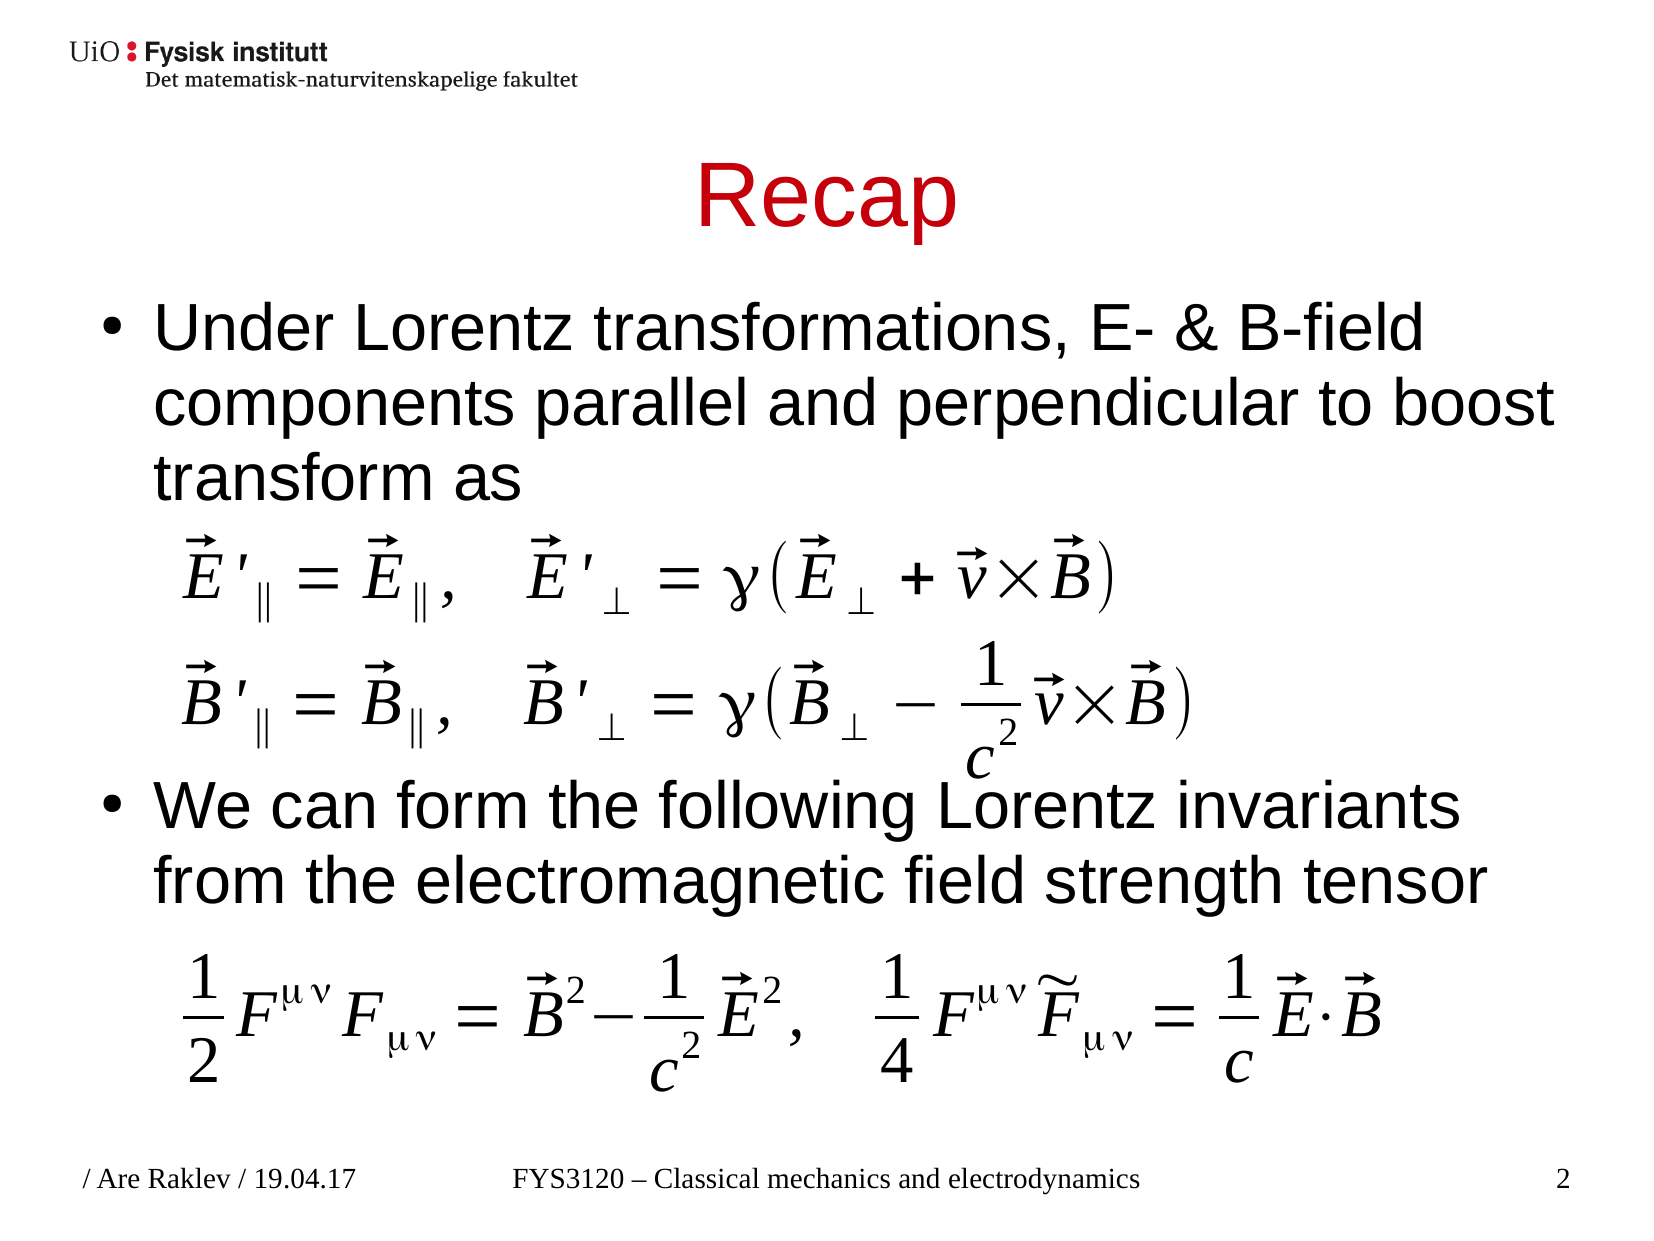

# Recap
Under Lorentz transformations, E- & B-field components parallel and perpendicular to boost transform as
We can form the following Lorentz invariants from the electromagnetic field strength tensor
/ Are Raklev / 19.04.17
FYS3120 – Classical mechanics and electrodynamics
2